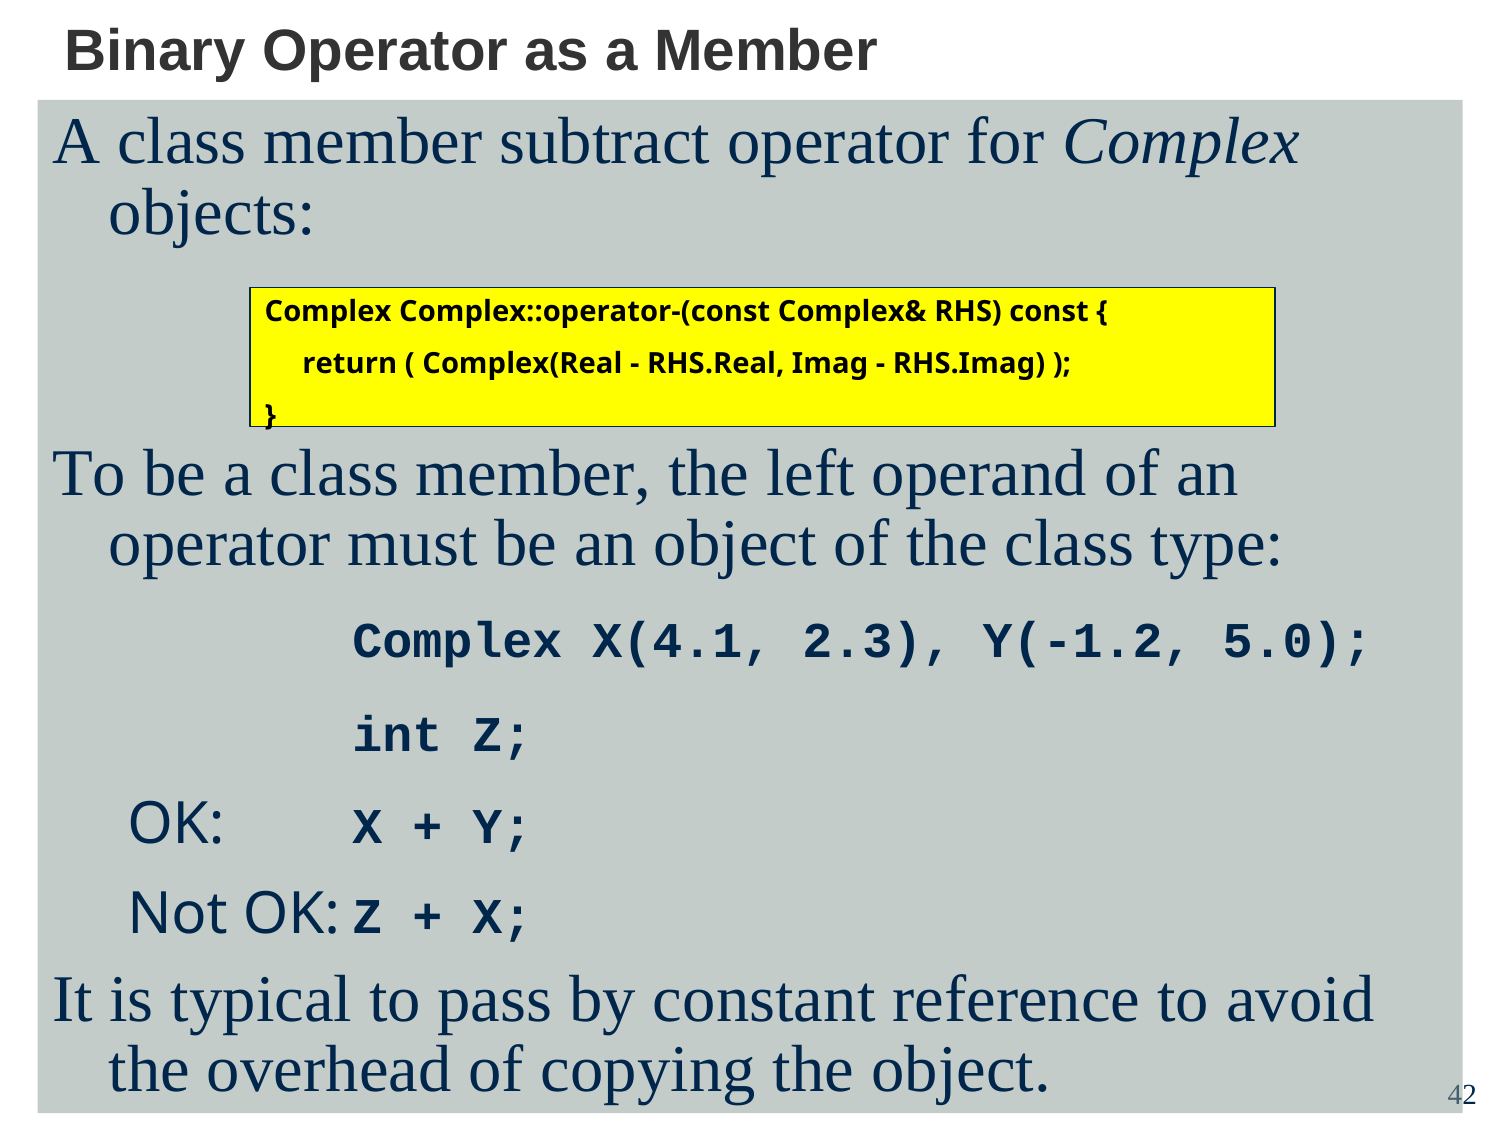

# Binary Operator as a Member
A class member subtract operator for Complex objects:
To be a class member, the left operand of an operator must be an object of the class type:
			Complex X(4.1, 2.3), Y(-1.2, 5.0);
			int Z;
OK: 	X + Y;
Not OK:	Z + X;
It is typical to pass by constant reference to avoid the overhead of copying the object.
Complex Complex::operator-(const Complex& RHS) const {
	return ( Complex(Real - RHS.Real, Imag - RHS.Imag) );
}